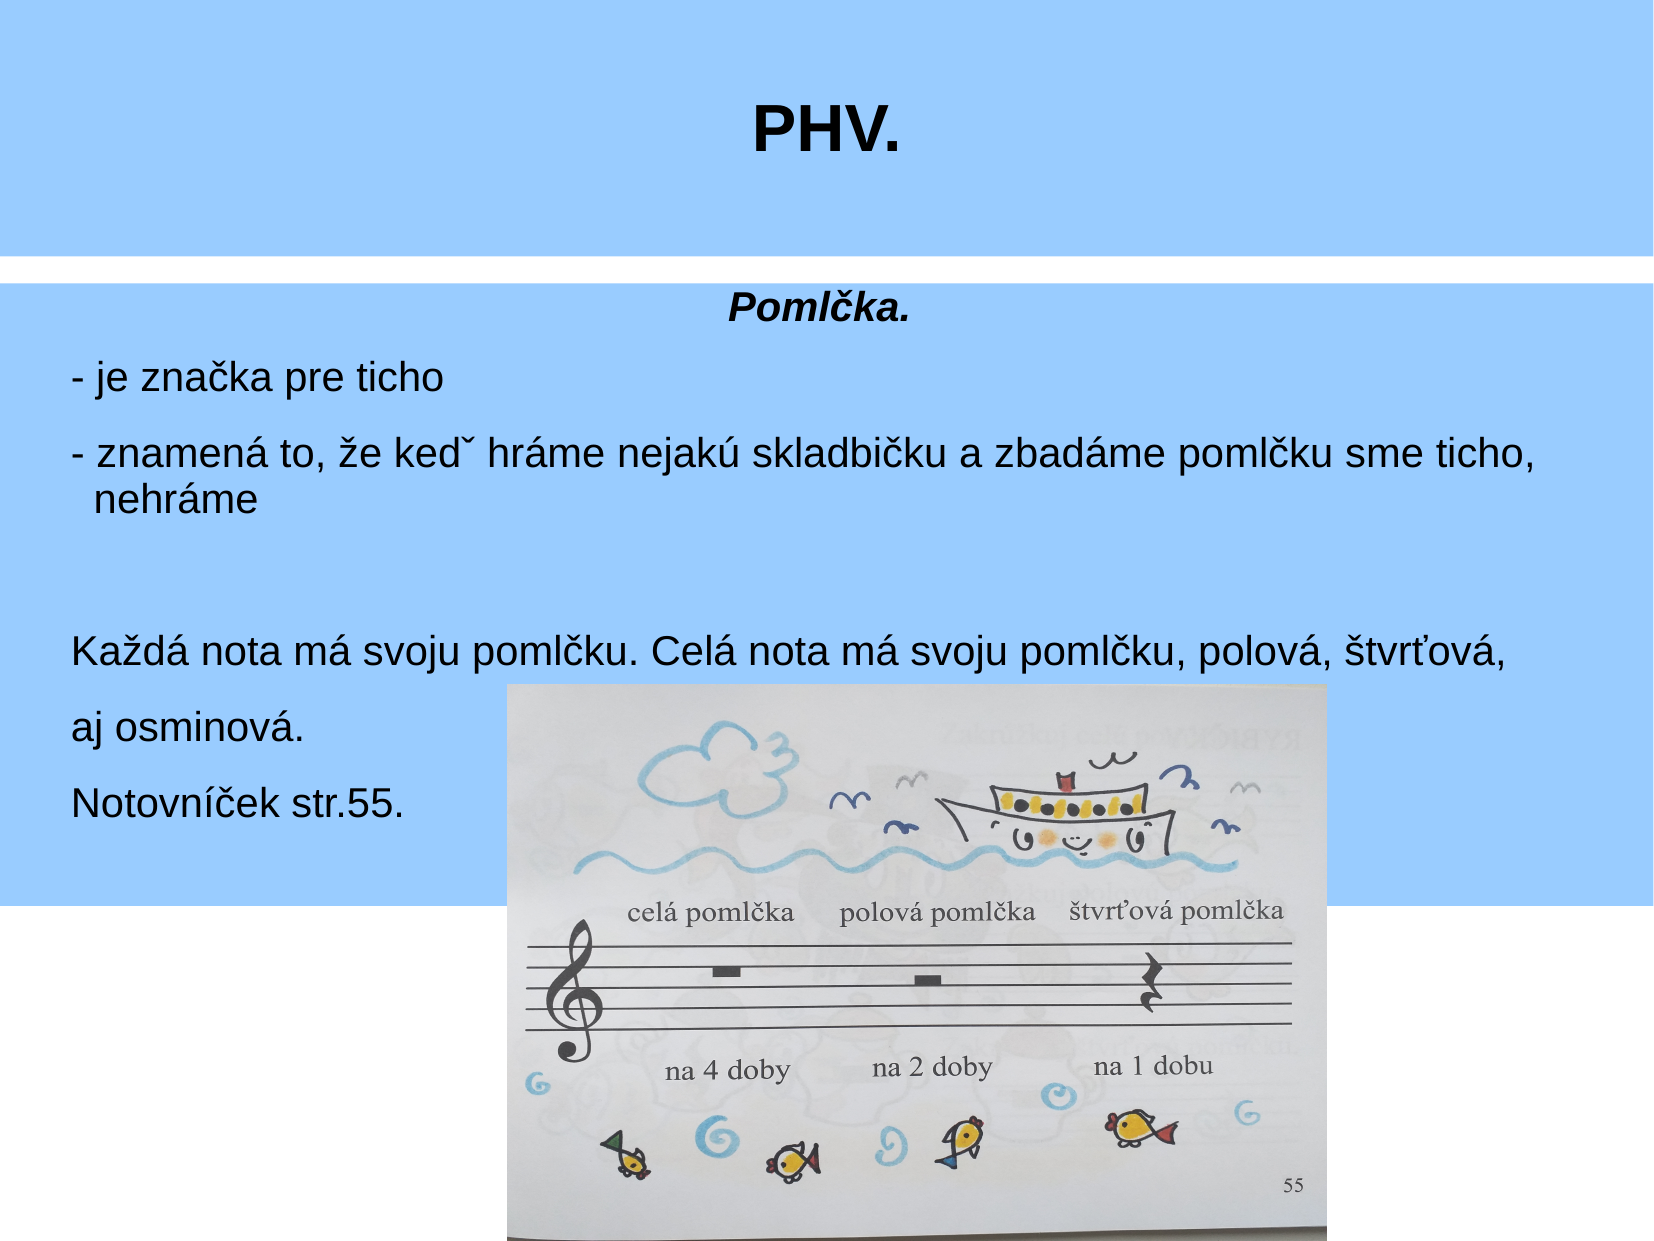

# PHV.
 Pomlčka.
- je značka pre ticho
- znamená to, že kedˇ hráme nejakú skladbičku a zbadáme pomlčku sme ticho, nehráme
Každá nota má svoju pomlčku. Celá nota má svoju pomlčku, polová, štvrťová,
aj osminová.
Notovníček str.55.